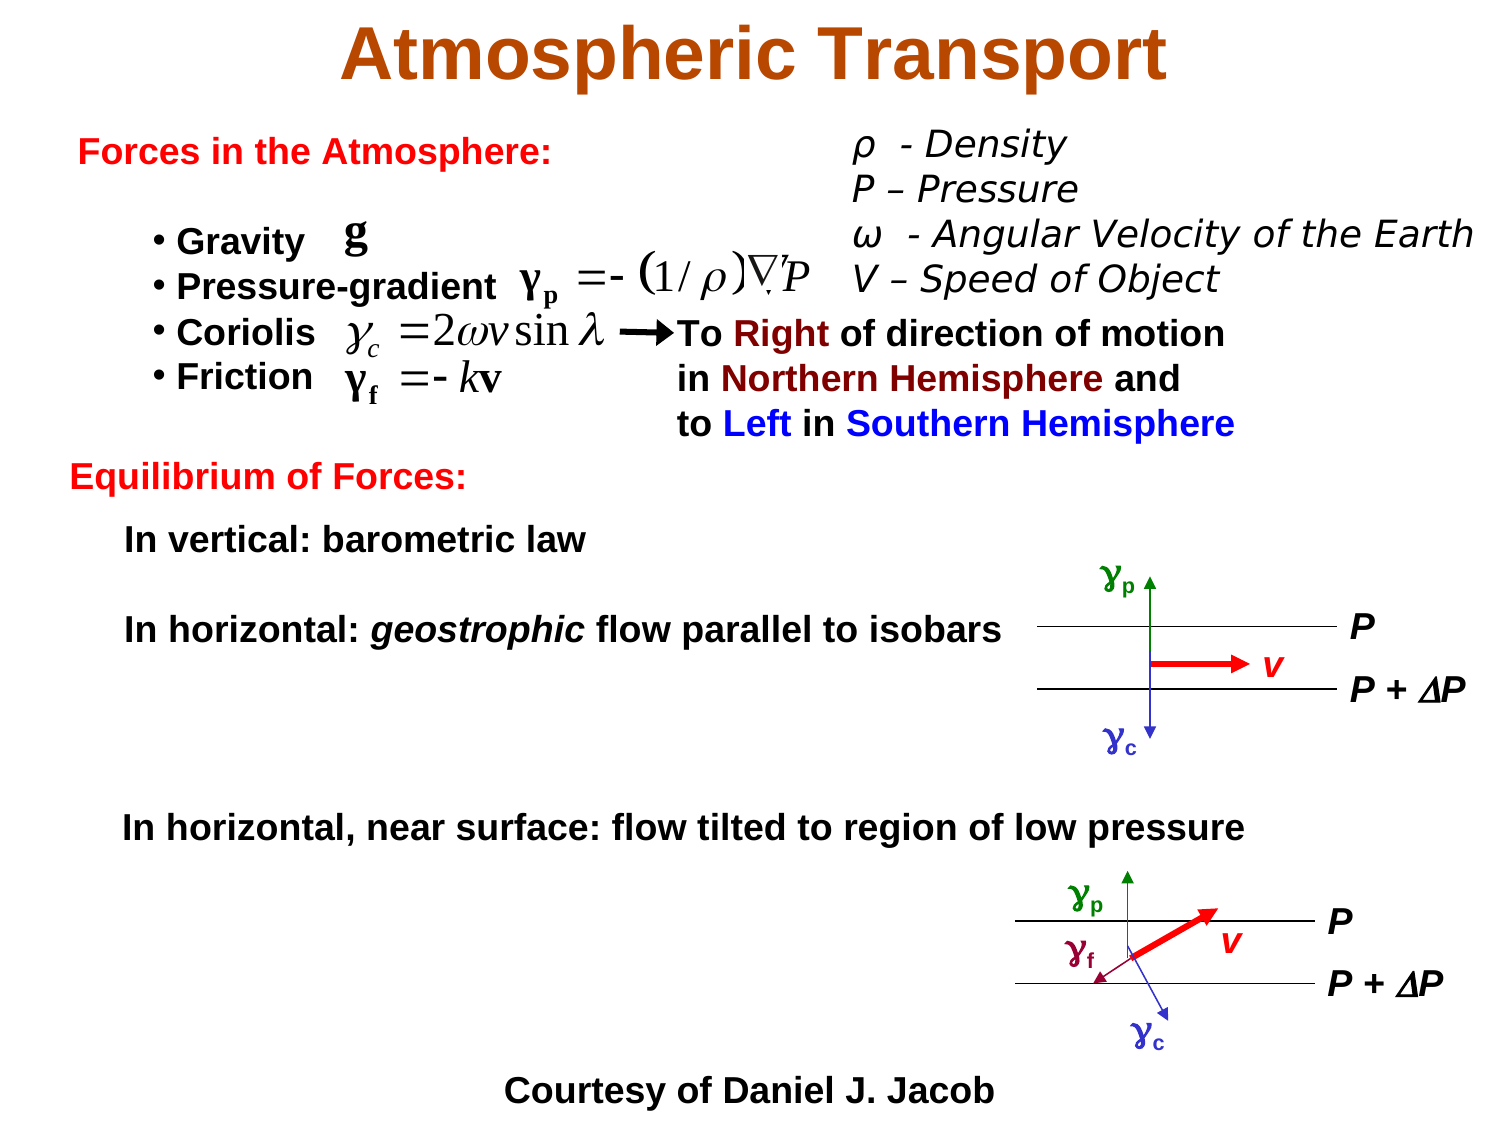

Atmospheric Transport
ρ - Density
P – Pressure
ω - Angular Velocity of the Earth
V – Speed of Object
Forces in the Atmosphere:
 Gravity
 Pressure-gradient
 Coriolis
 Friction
To Right of direction of motion
in Northern Hemisphere and
to Left in Southern Hemisphere
Equilibrium of Forces:
In vertical: barometric law
In horizontal: geostrophic flow parallel to isobars
p
P
v
P + P
c
 In horizontal, near surface: flow tilted to region of low pressure
p
P
v
f
P + P
c
Courtesy of Daniel J. Jacob